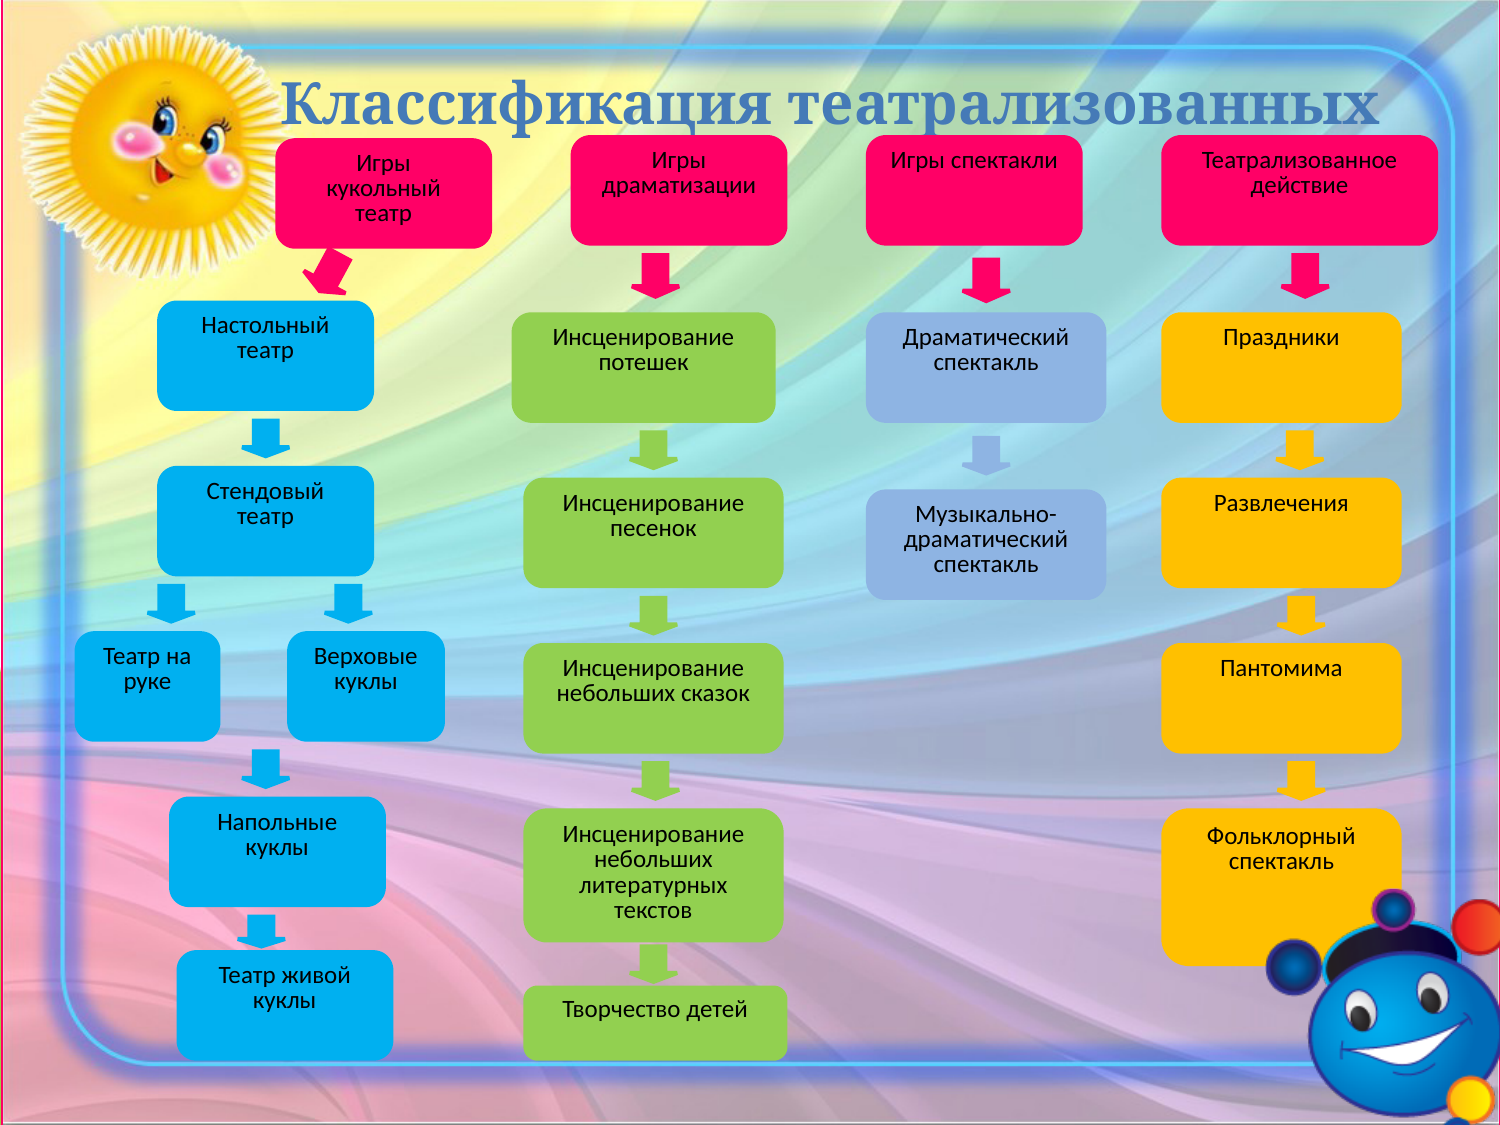

Классификация театрализованных игр
Игры драматизации
Игры спектакли
Театрализованное действие
Игры кукольный театр
Настольный театр
Инсценирование потешек
Драматический спектакль
Праздники
Стендовый театр
Инсценирование песенок
Развлечения
Музыкально-драматический спектакль
Театр на руке
Верховые куклы
Инсценирование небольших сказок
Пантомима
Напольные куклы
Инсценирование небольших
литературных текстов
Фольклорный спектакль
Театр живой куклы
Творчество детей